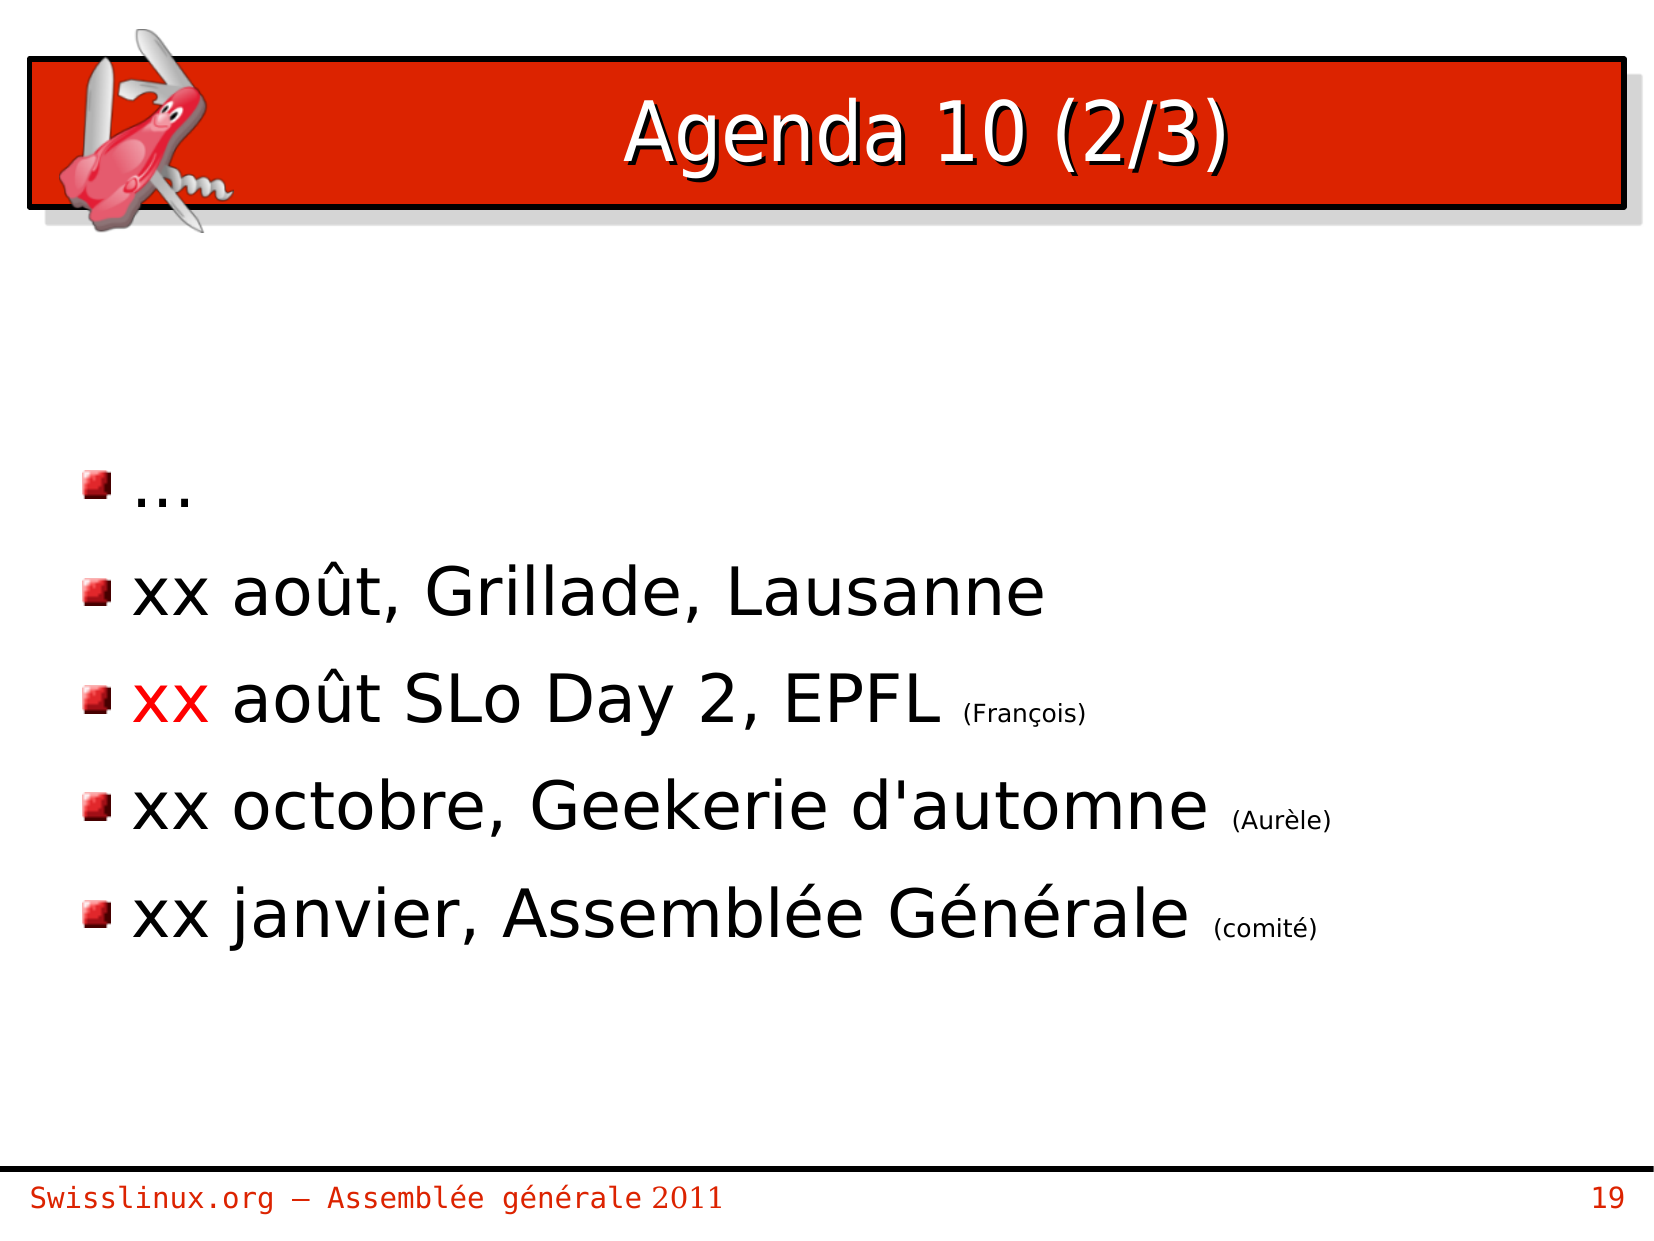

# Agenda 10 (2/3)
 ...
 xx août, Grillade, Lausanne
 xx août SLo Day 2, EPFL (François)
 xx octobre, Geekerie d'automne (Aurèle)
 xx janvier, Assemblée Générale (comité)
26 Janvier 2007
19